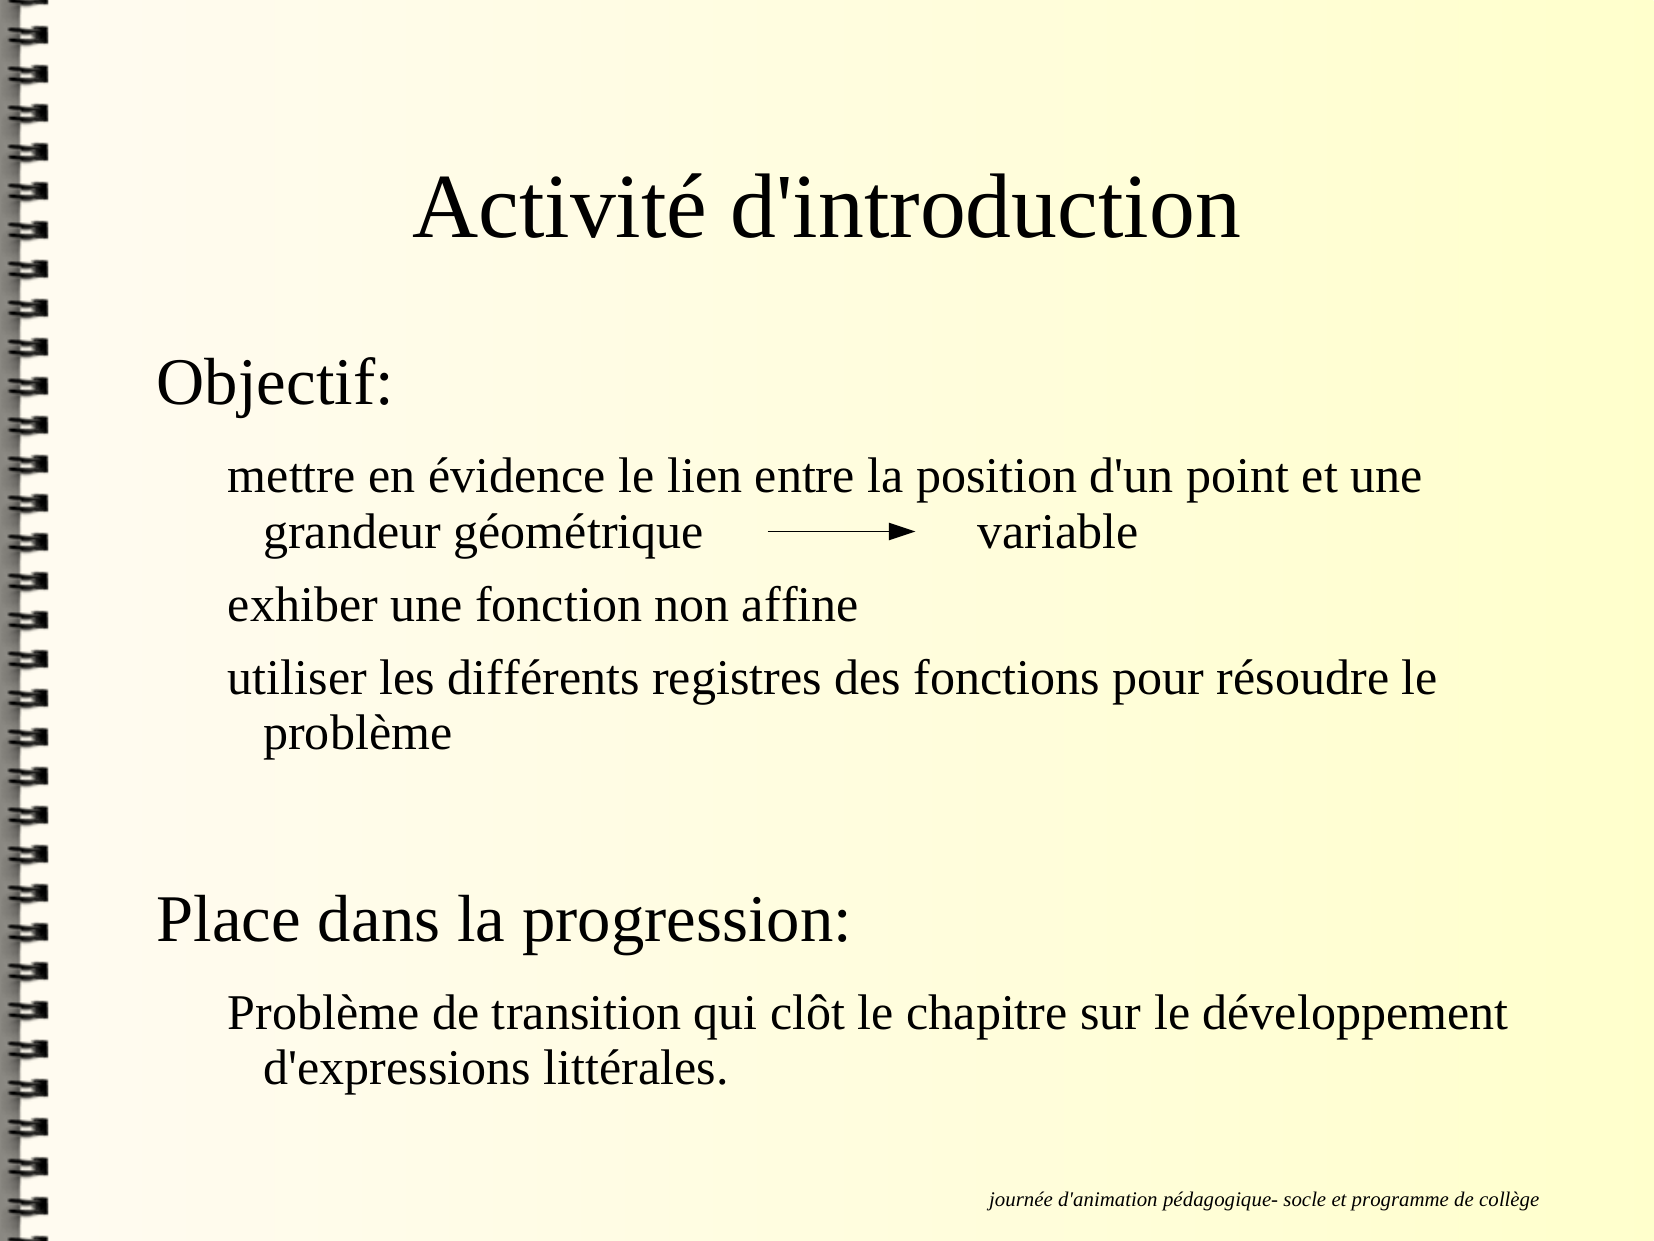

# Activité d'introduction
Objectif:
mettre en évidence le lien entre la position d'un point et une grandeur géométrique 			 variable
exhiber une fonction non affine
utiliser les différents registres des fonctions pour résoudre le problème
Place dans la progression:
Problème de transition qui clôt le chapitre sur le développement d'expressions littérales.
journée d'animation pédagogique- socle et programme de collège